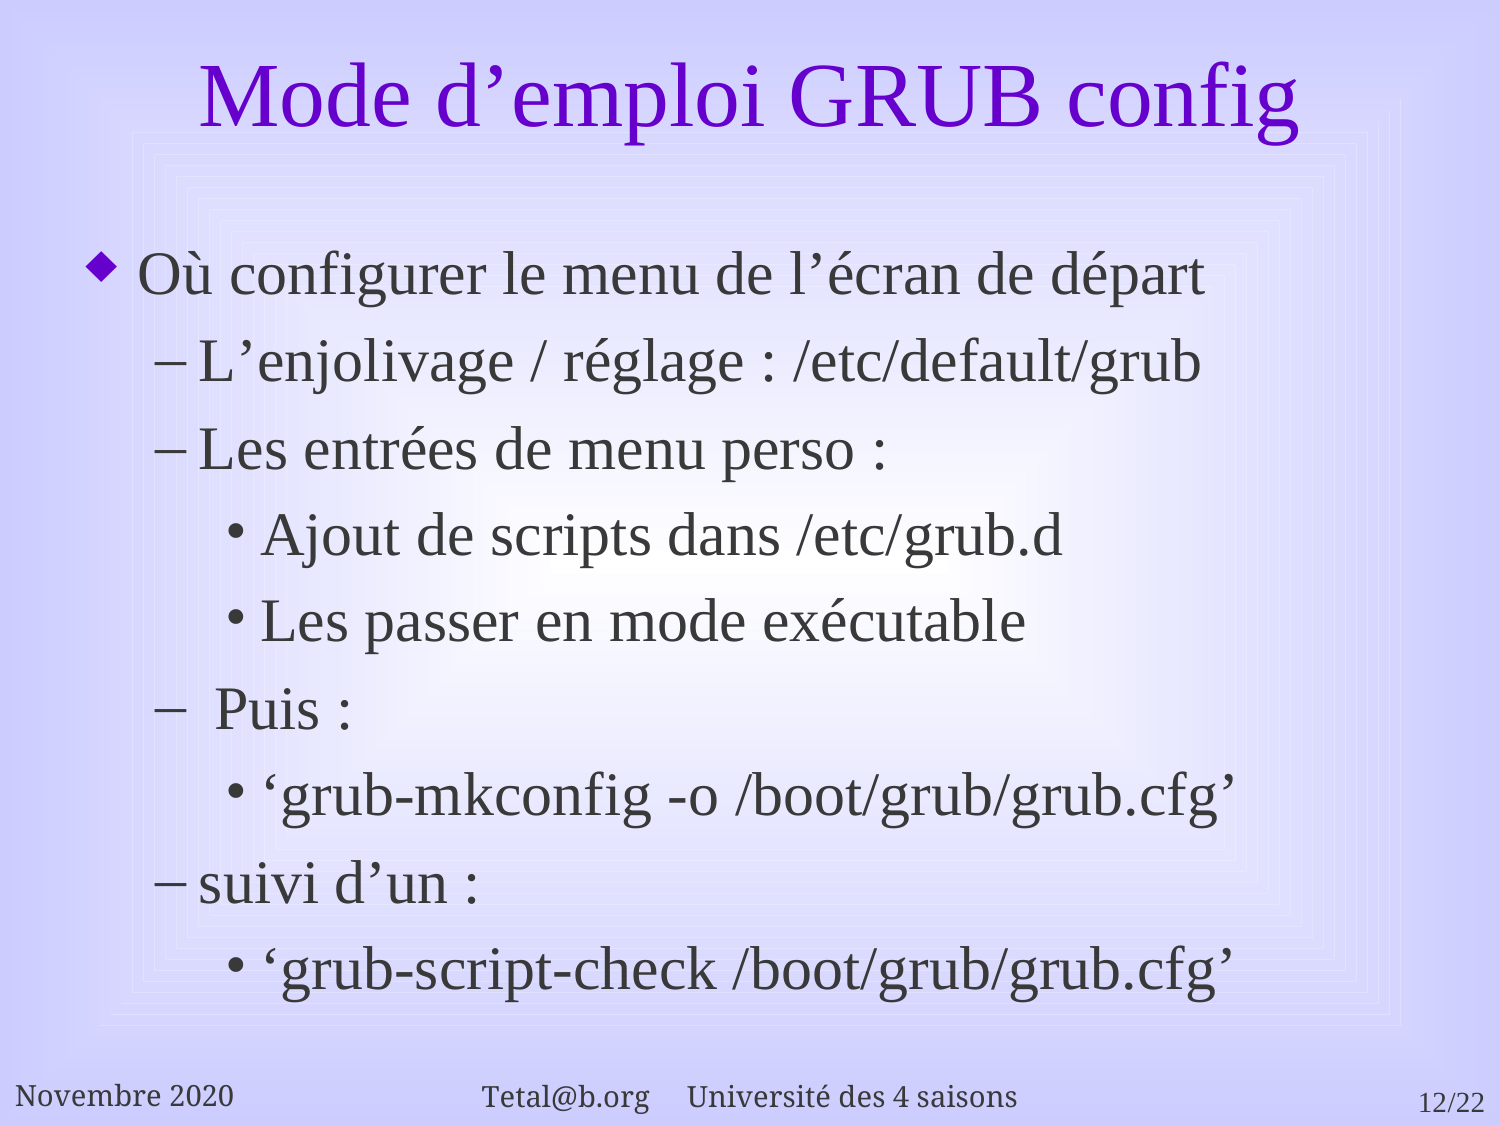

# Mode d’emploi GRUB config
Où configurer le menu de l’écran de départ
L’enjolivage / réglage : /etc/default/grub
Les entrées de menu perso :
Ajout de scripts dans /etc/grub.d
Les passer en mode exécutable
 Puis :
‘grub-mkconfig -o /boot/grub/grub.cfg’
suivi d’un :
‘grub-script-check /boot/grub/grub.cfg’
Novembre 2020
Tetal@b.org Université des 4 saisons
12